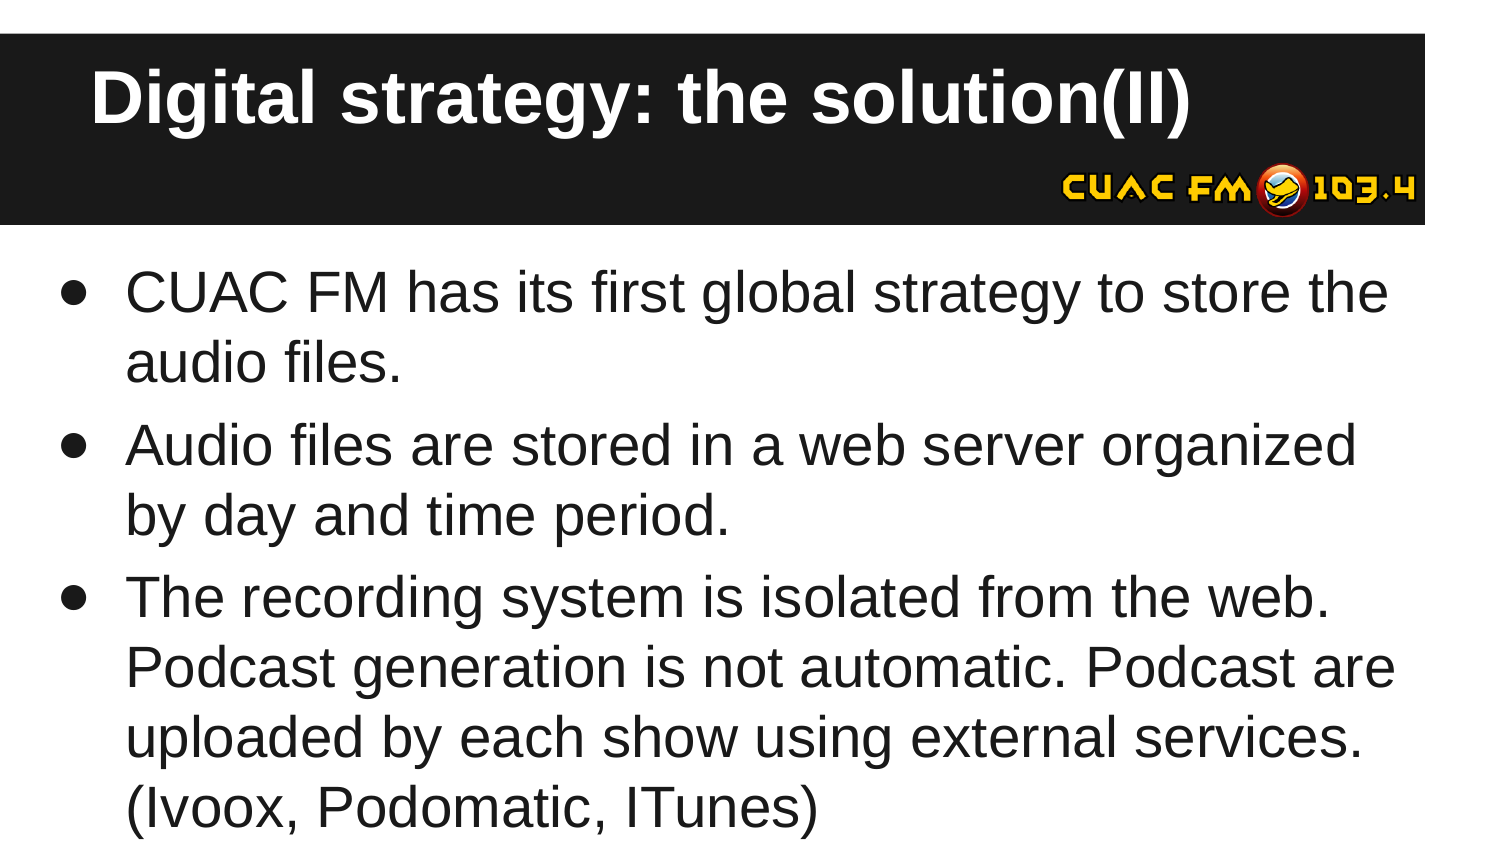

# Digital strategy: the solution(II)
CUAC FM has its first global strategy to store the audio files.
Audio files are stored in a web server organized by day and time period.
The recording system is isolated from the web. Podcast generation is not automatic. Podcast are uploaded by each show using external services. (Ivoox, Podomatic, ITunes)